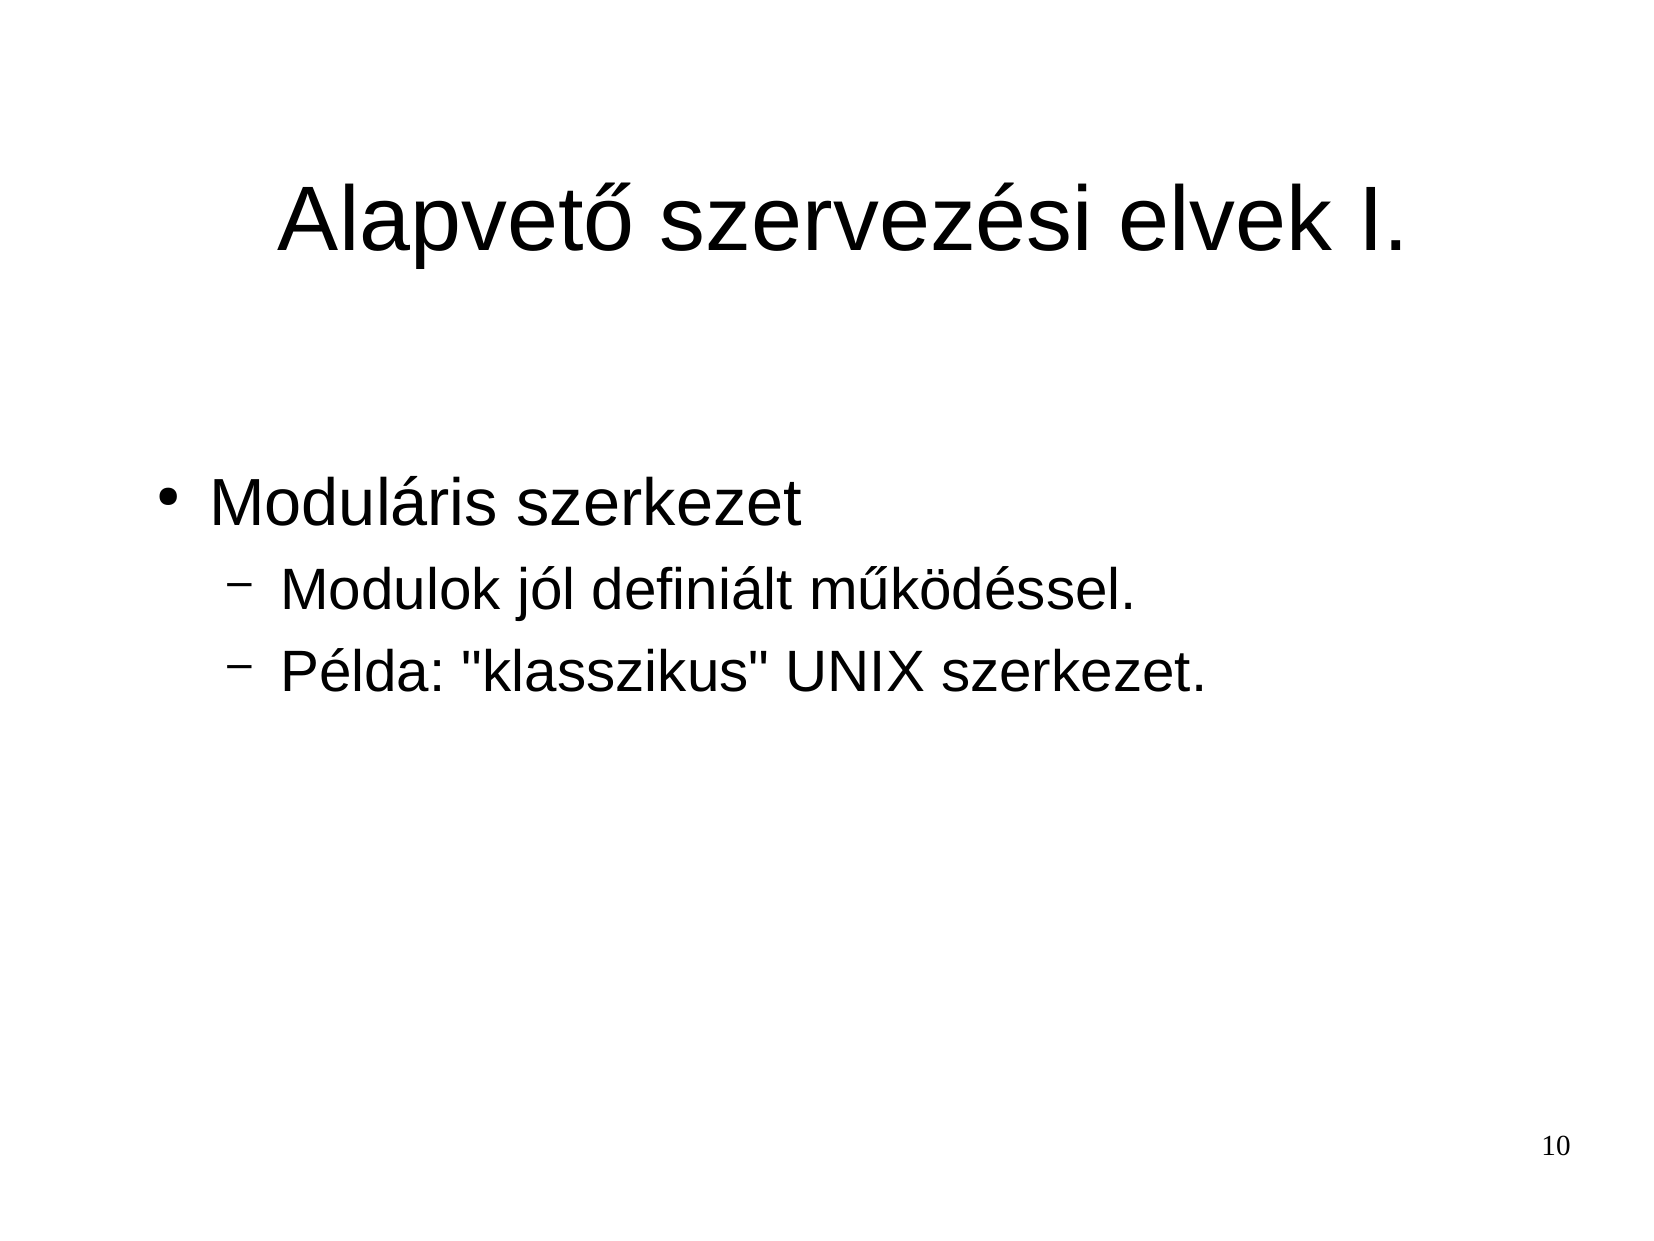

# Alapvető szervezési elvek I.
Moduláris szerkezet
Modulok jól definiált működéssel.
Példa: "klasszikus" UNIX szerkezet.
10